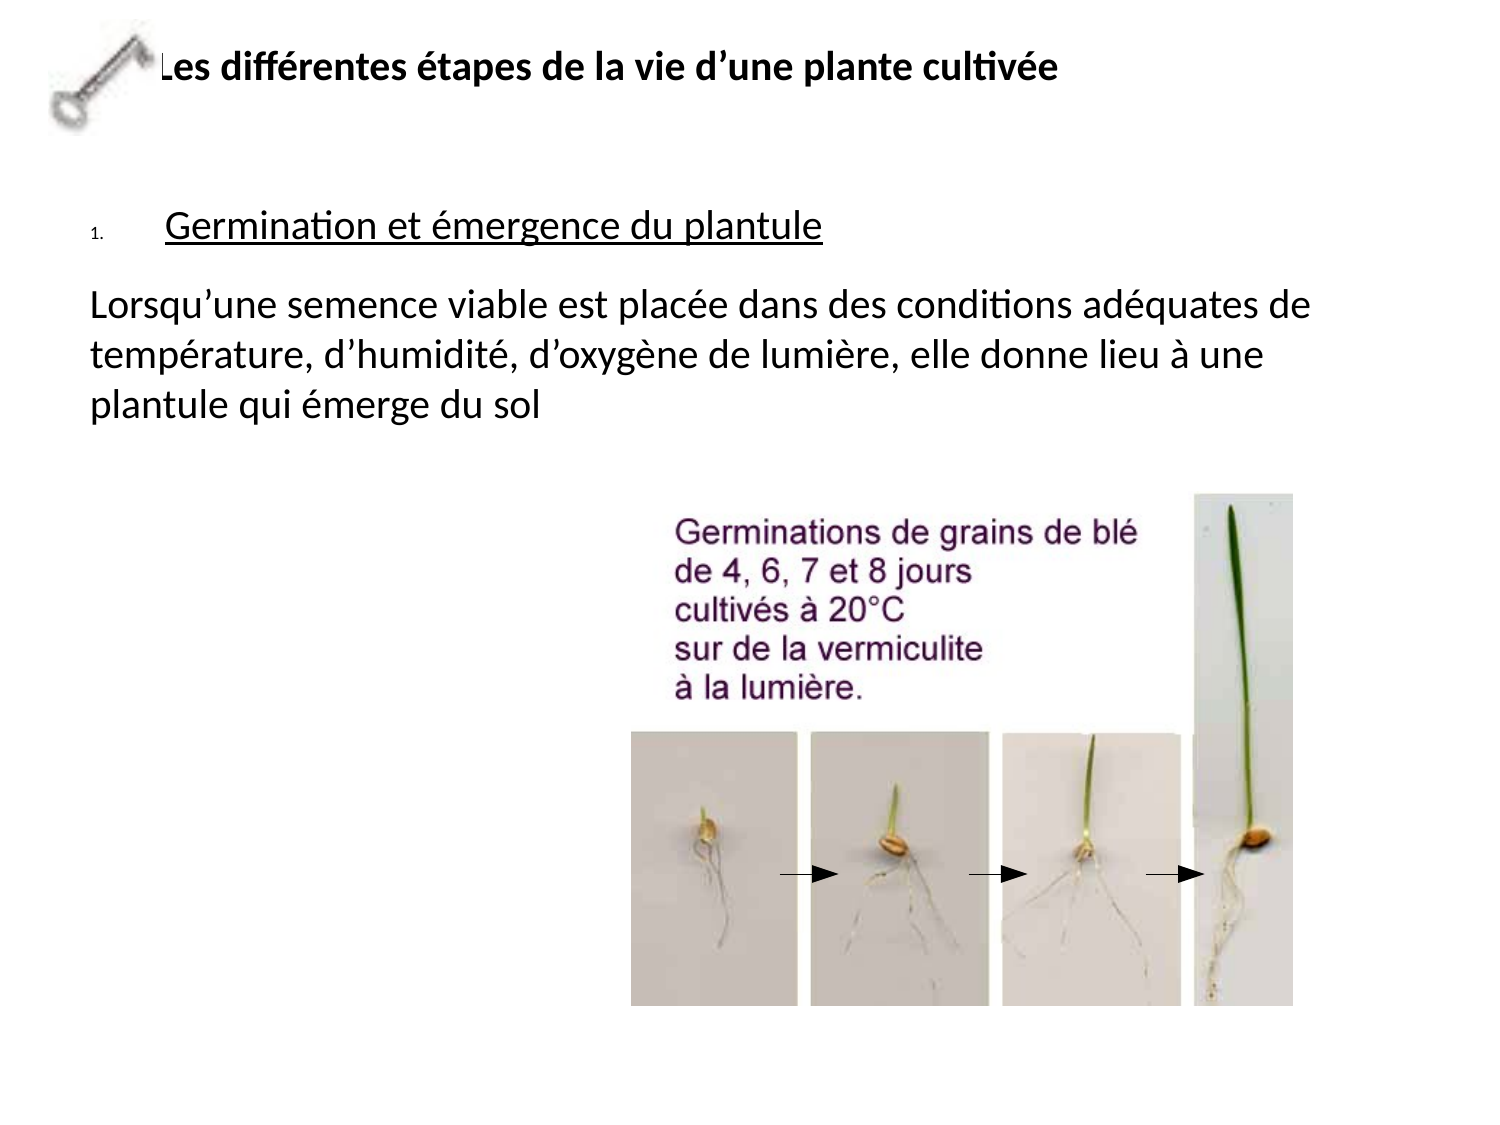

# Les différentes étapes de la vie d’une plante cultivée
Germination et émergence du plantule
Lorsqu’une semence viable est placée dans des conditions adéquates de température, d’humidité, d’oxygène de lumière, elle donne lieu à une plantule qui émerge du sol